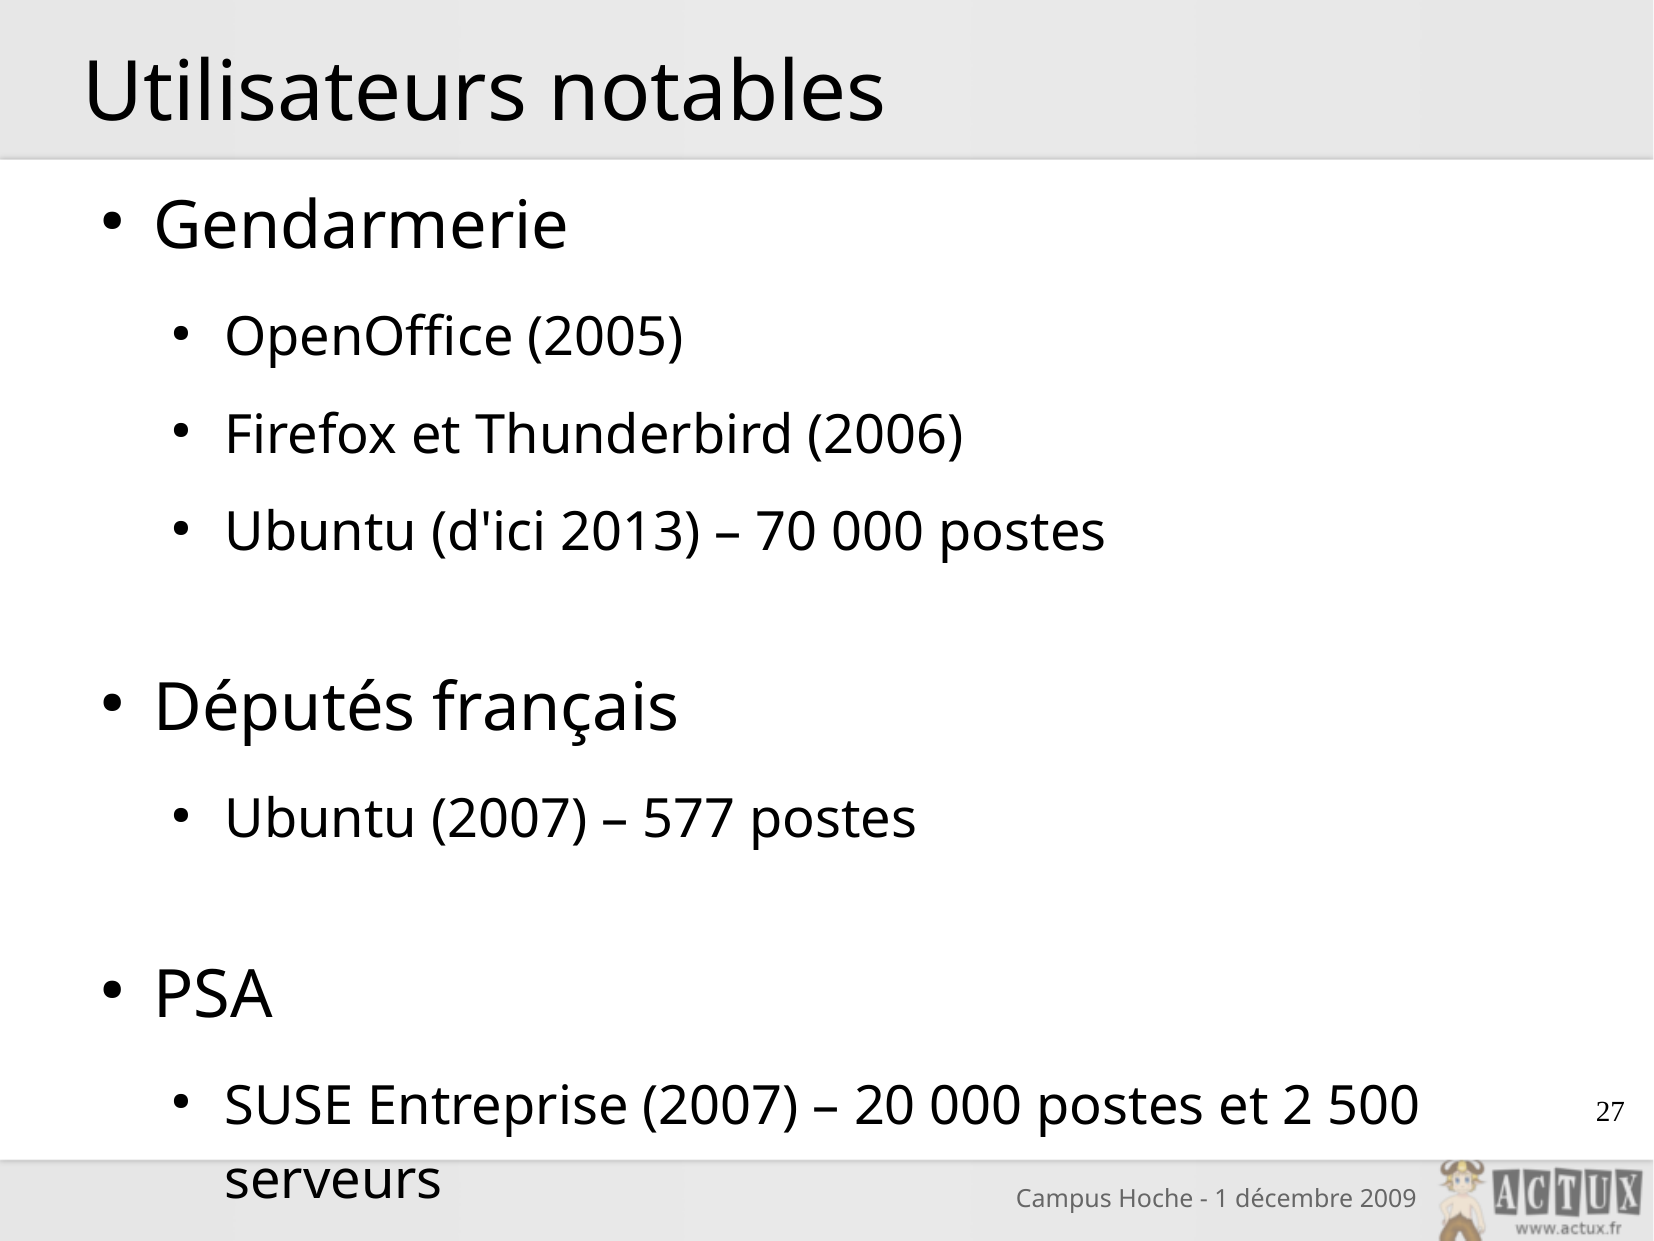

# Utilisateurs notables
Gendarmerie
OpenOffice (2005)
Firefox et Thunderbird (2006)
Ubuntu (d'ici 2013) – 70 000 postes
Députés français
Ubuntu (2007) – 577 postes
PSA
SUSE Entreprise (2007) – 20 000 postes et 2 500 serveurs
27
Campus Hoche - 1 décembre 2009